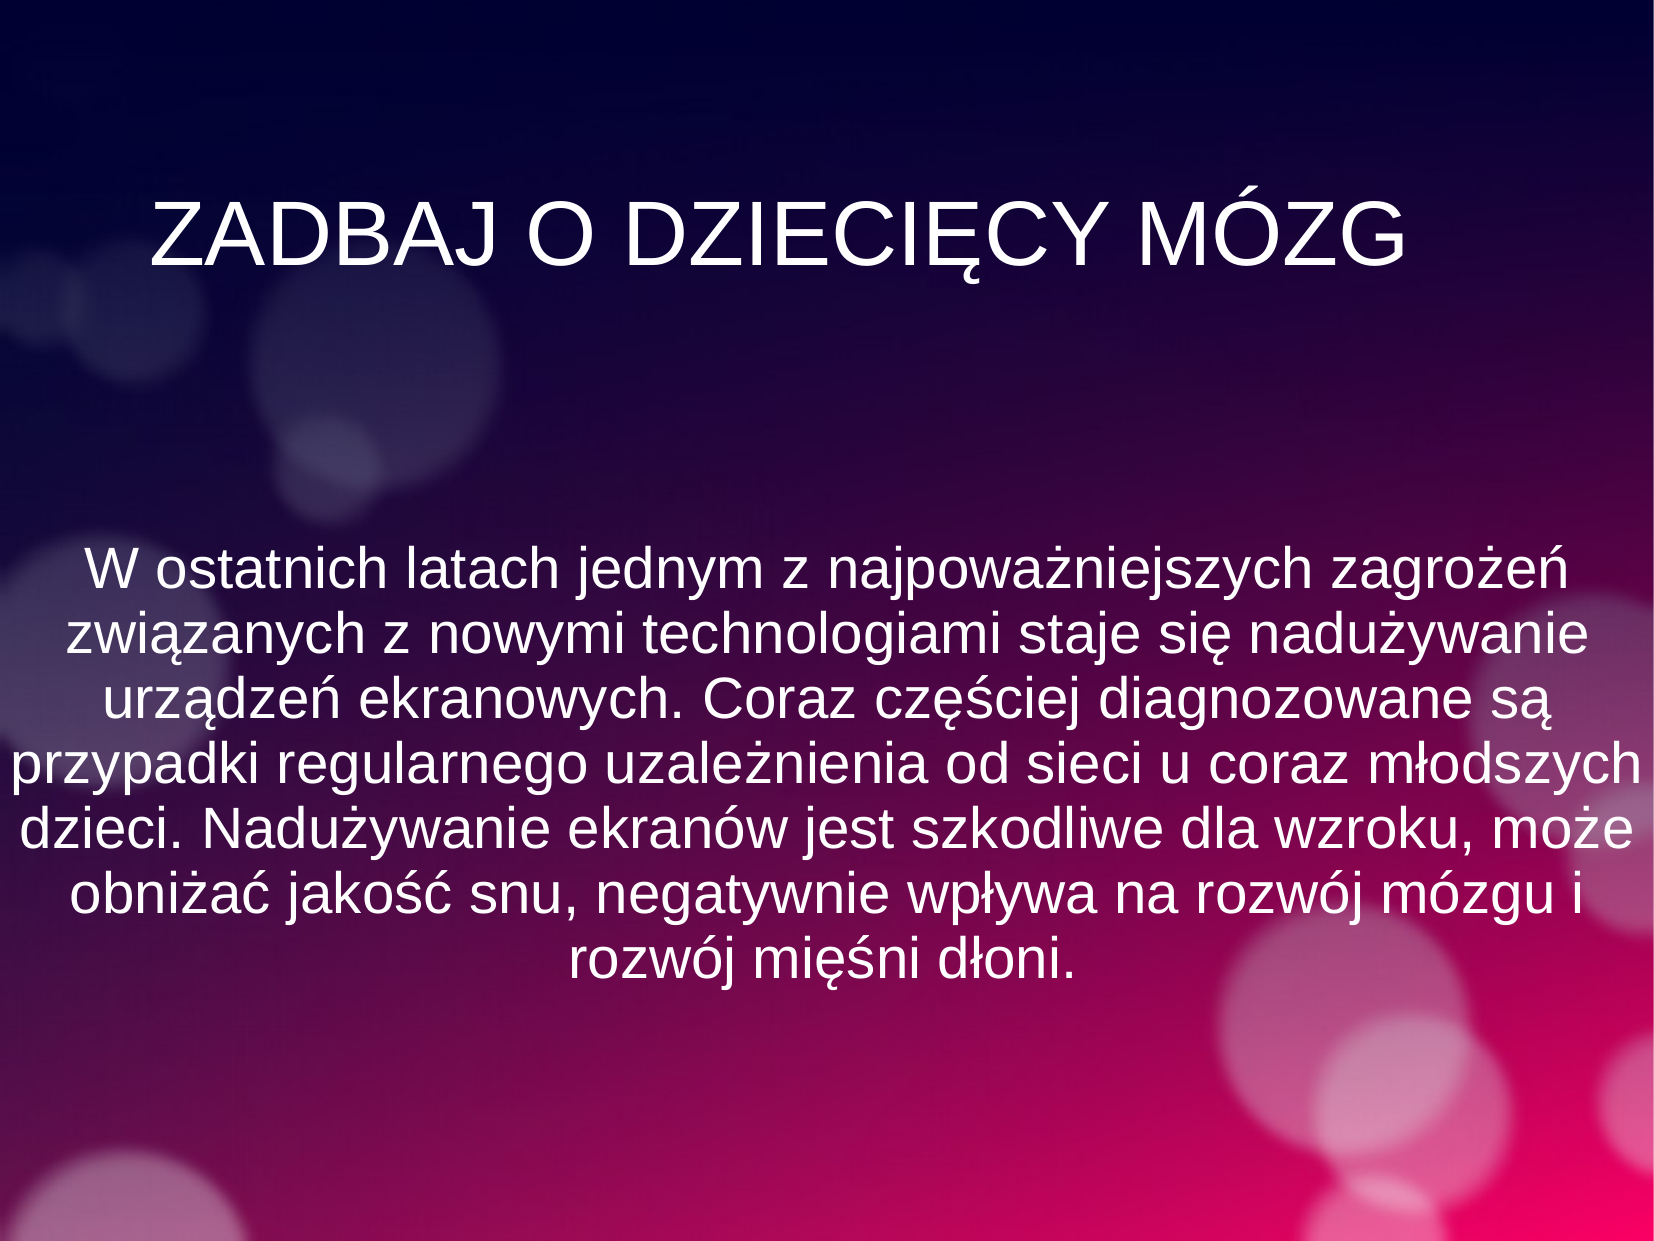

# ZADBAJ O DZIECIĘCY MÓZG
W ostatnich latach jednym z najpoważniejszych zagrożeń związanych z nowymi technologiami staje się nadużywanie urządzeń ekranowych. Coraz częściej diagnozowane są przypadki regularnego uzależnienia od sieci u coraz młodszych dzieci. Nadużywanie ekranów jest szkodliwe dla wzroku, może obniżać jakość snu, negatywnie wpływa na rozwój mózgu i rozwój mięśni dłoni.